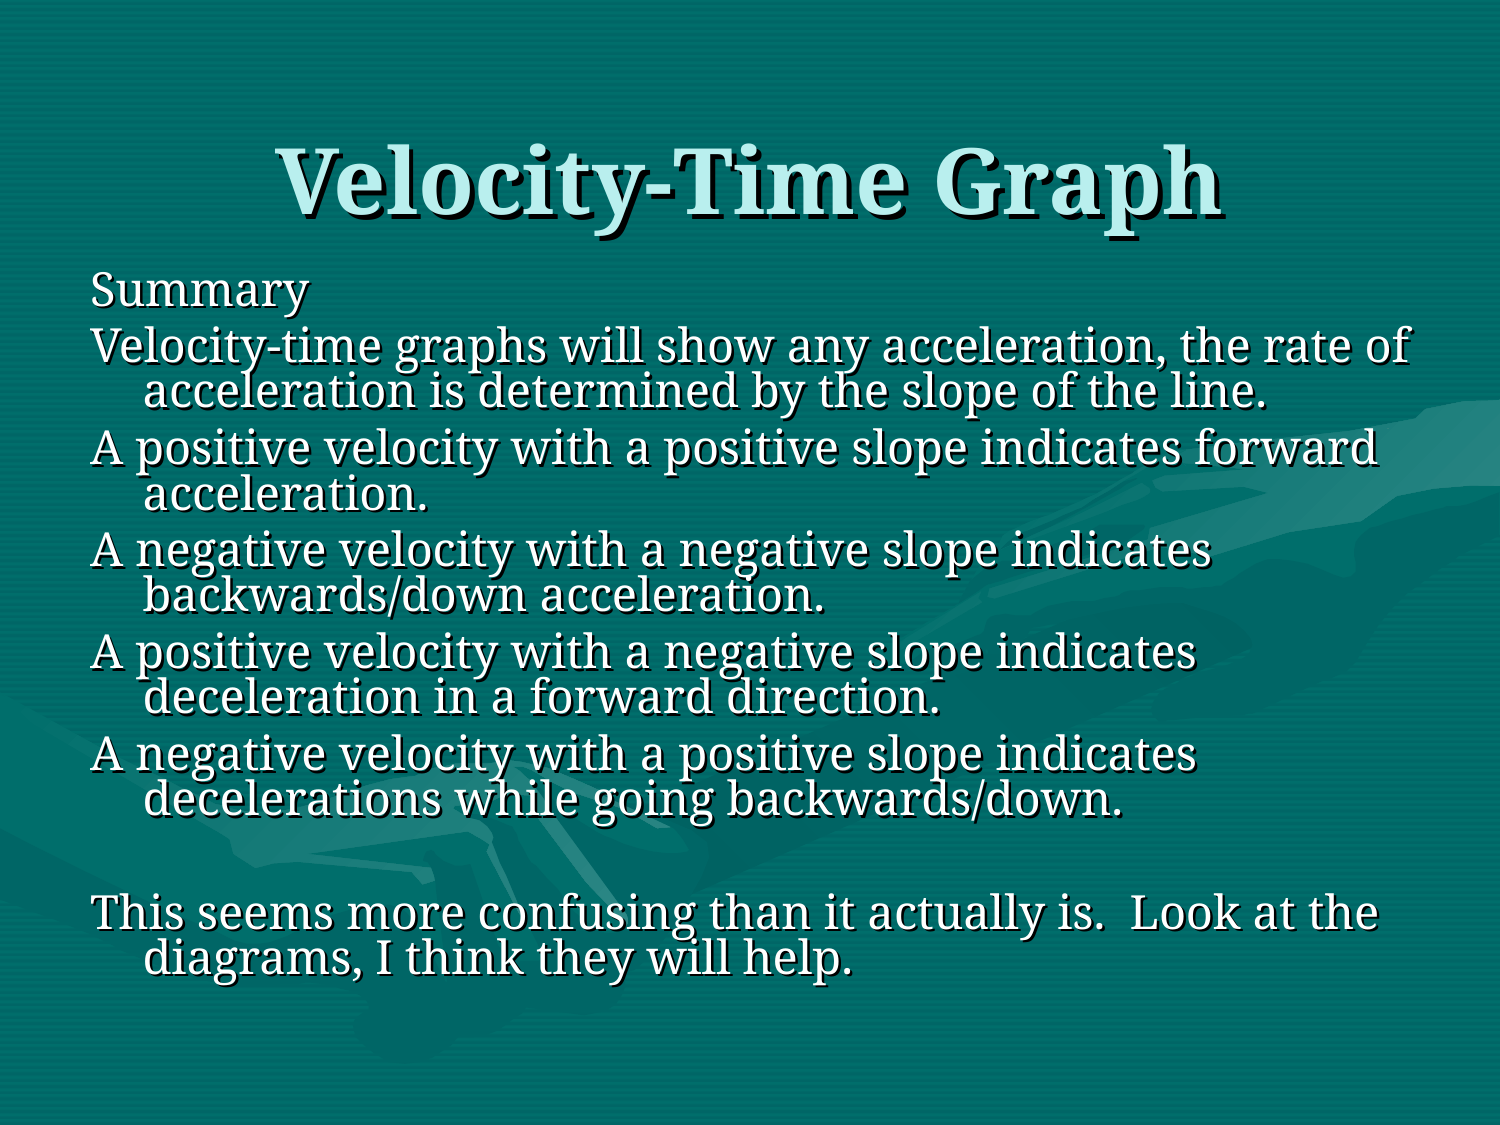

# Velocity-Time Graph
Summary
Velocity-time graphs will show any acceleration, the rate of acceleration is determined by the slope of the line.
A positive velocity with a positive slope indicates forward acceleration.
A negative velocity with a negative slope indicates backwards/down acceleration.
A positive velocity with a negative slope indicates deceleration in a forward direction.
A negative velocity with a positive slope indicates decelerations while going backwards/down.
This seems more confusing than it actually is. Look at the diagrams, I think they will help.